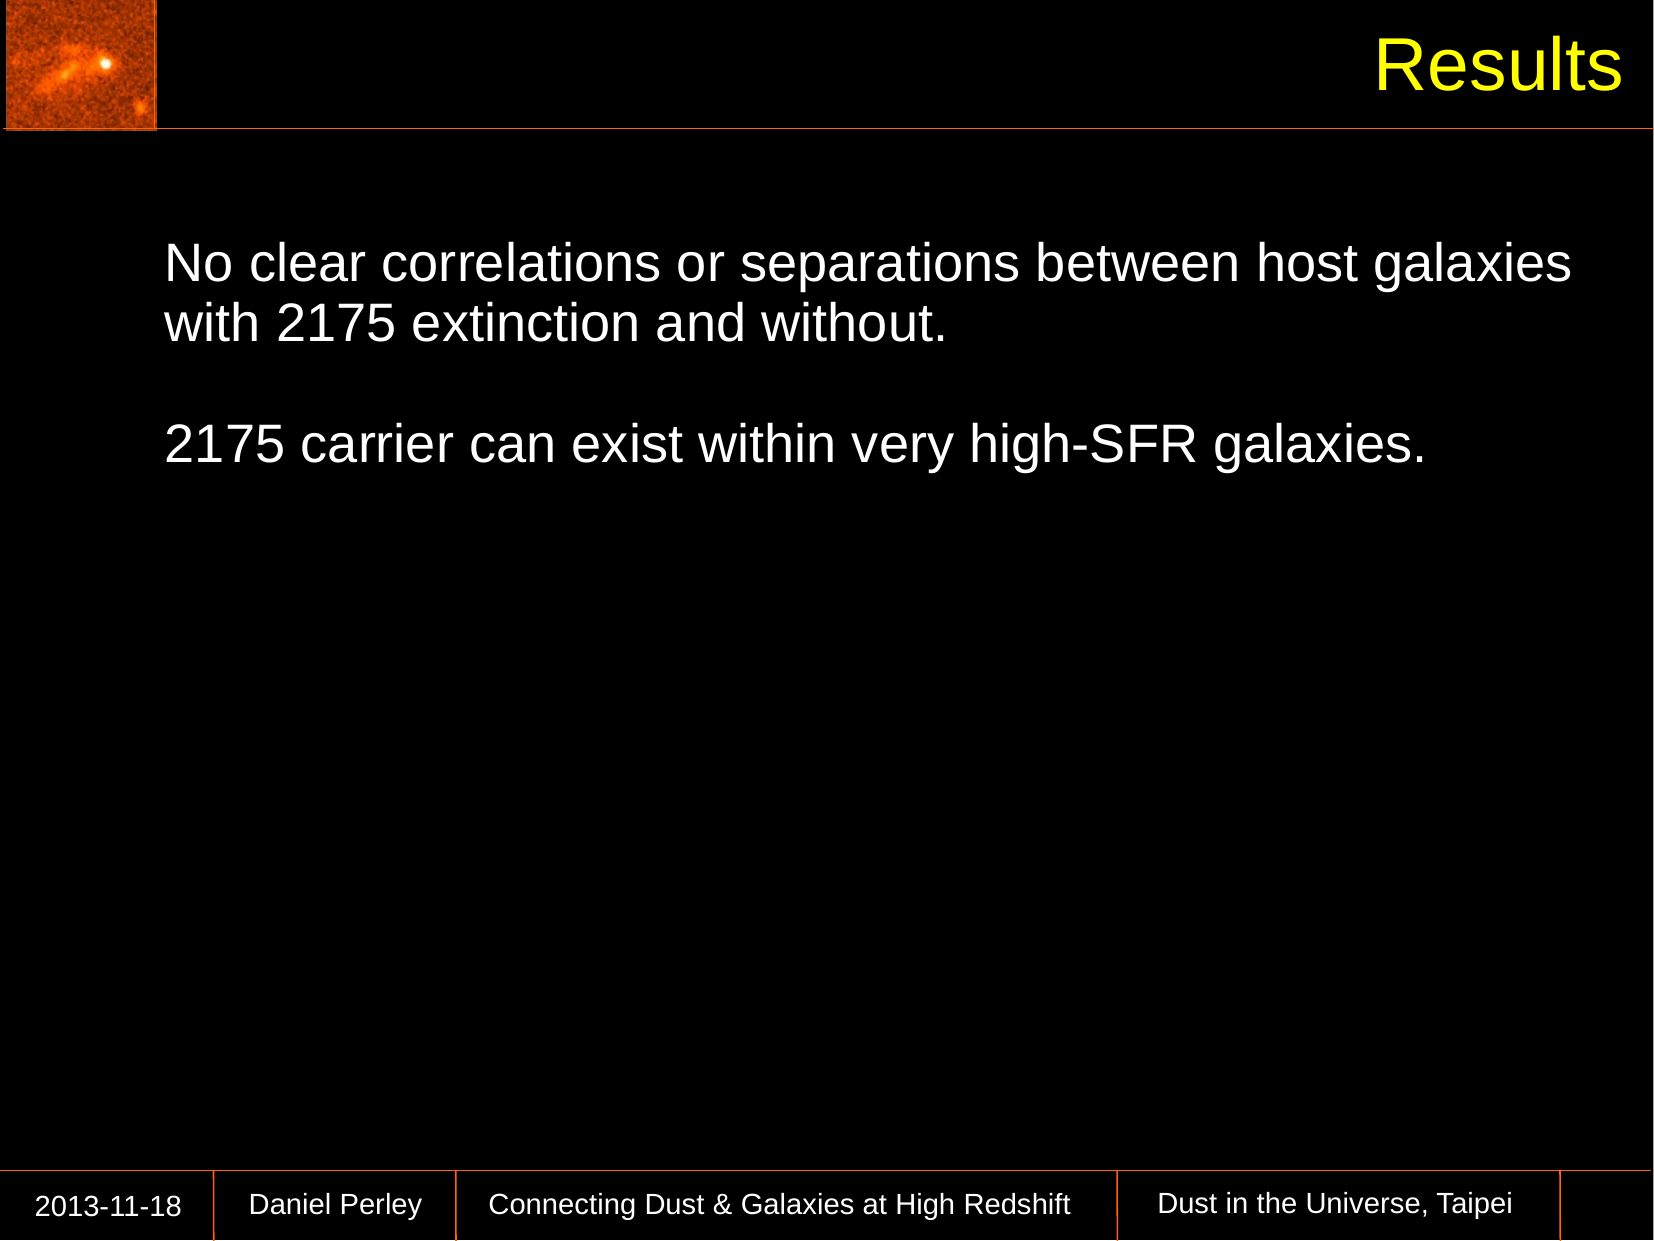

# Results
No clear correlations or separations between host galaxies with 2175 extinction and without.
2175 carrier can exist within very high-SFR galaxies.
2013-11-18